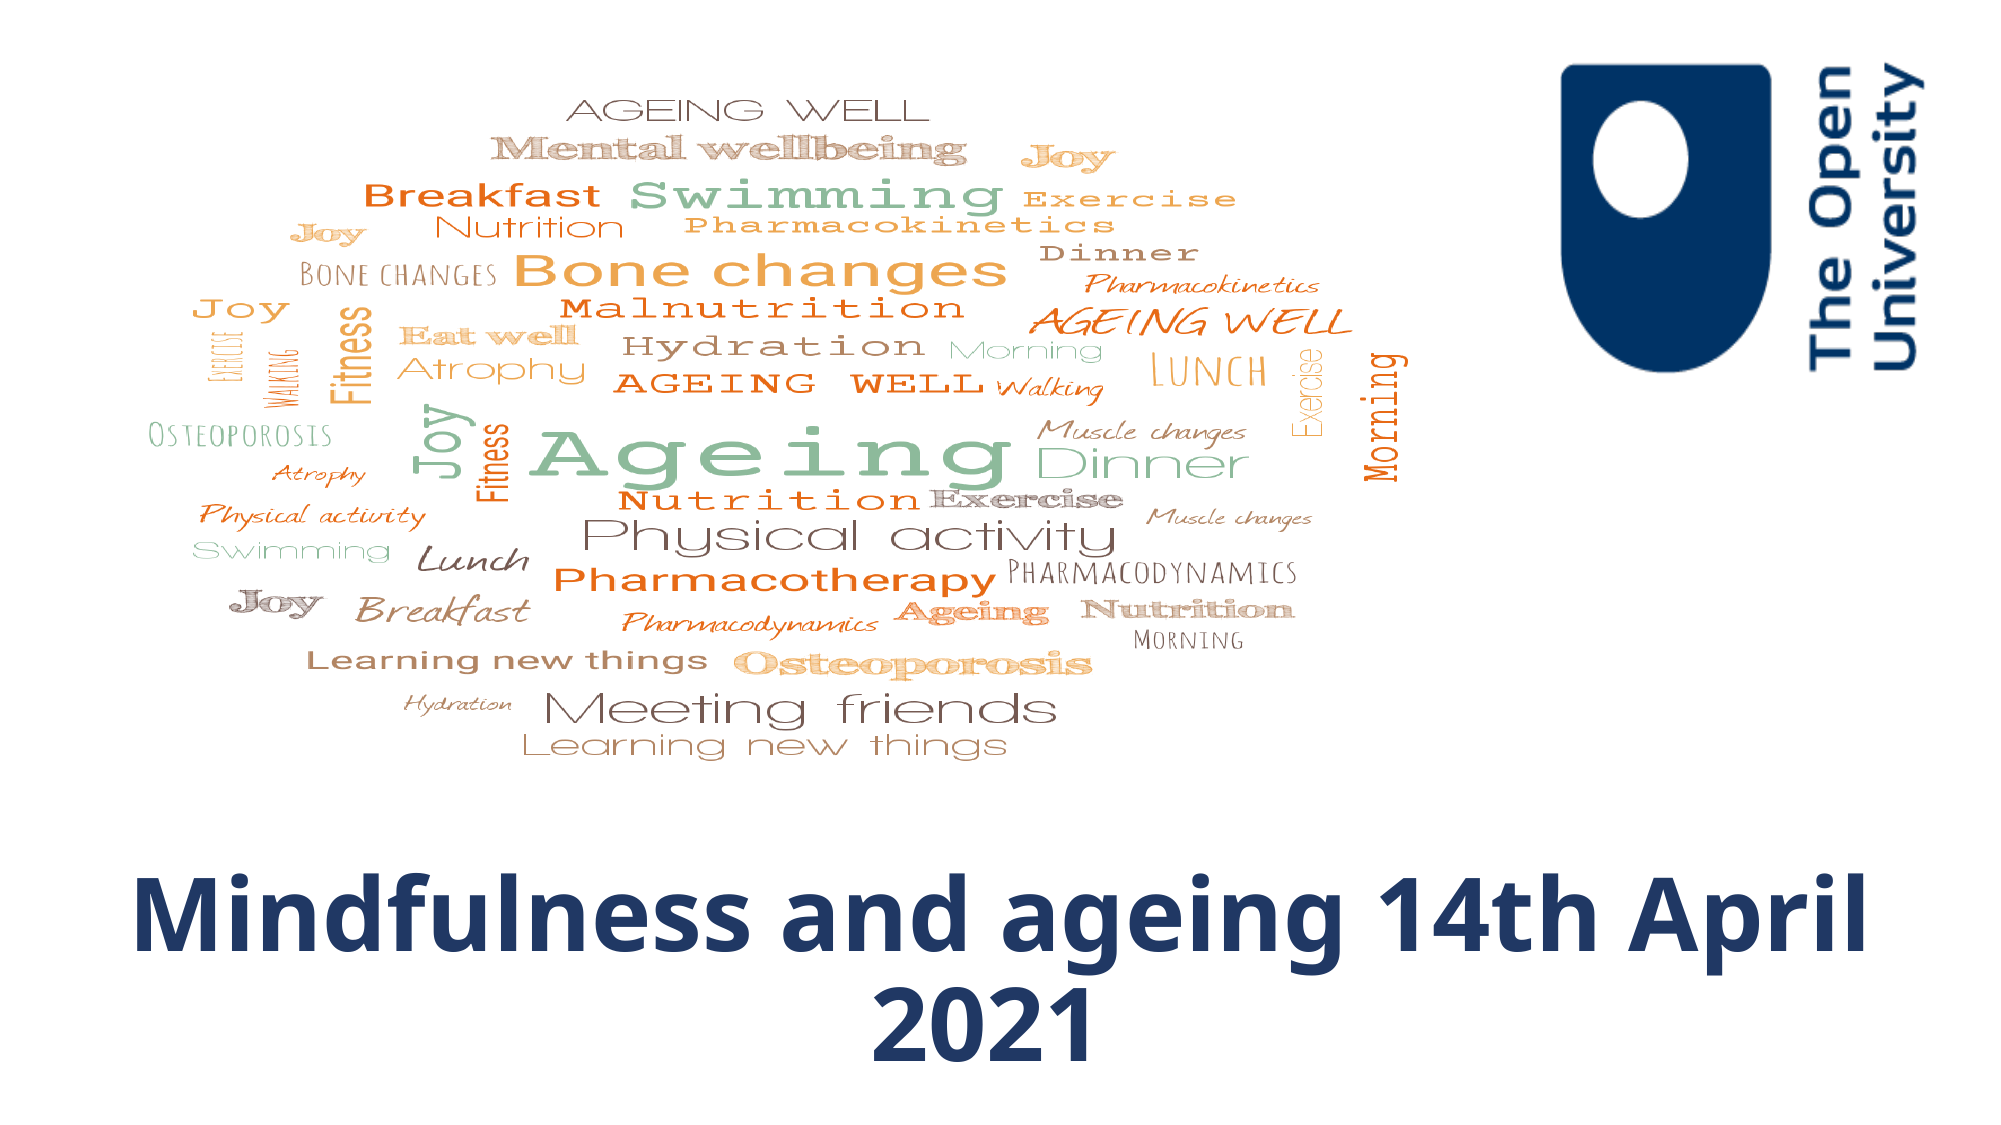

# Mindfulness and ageing 14th April 2021